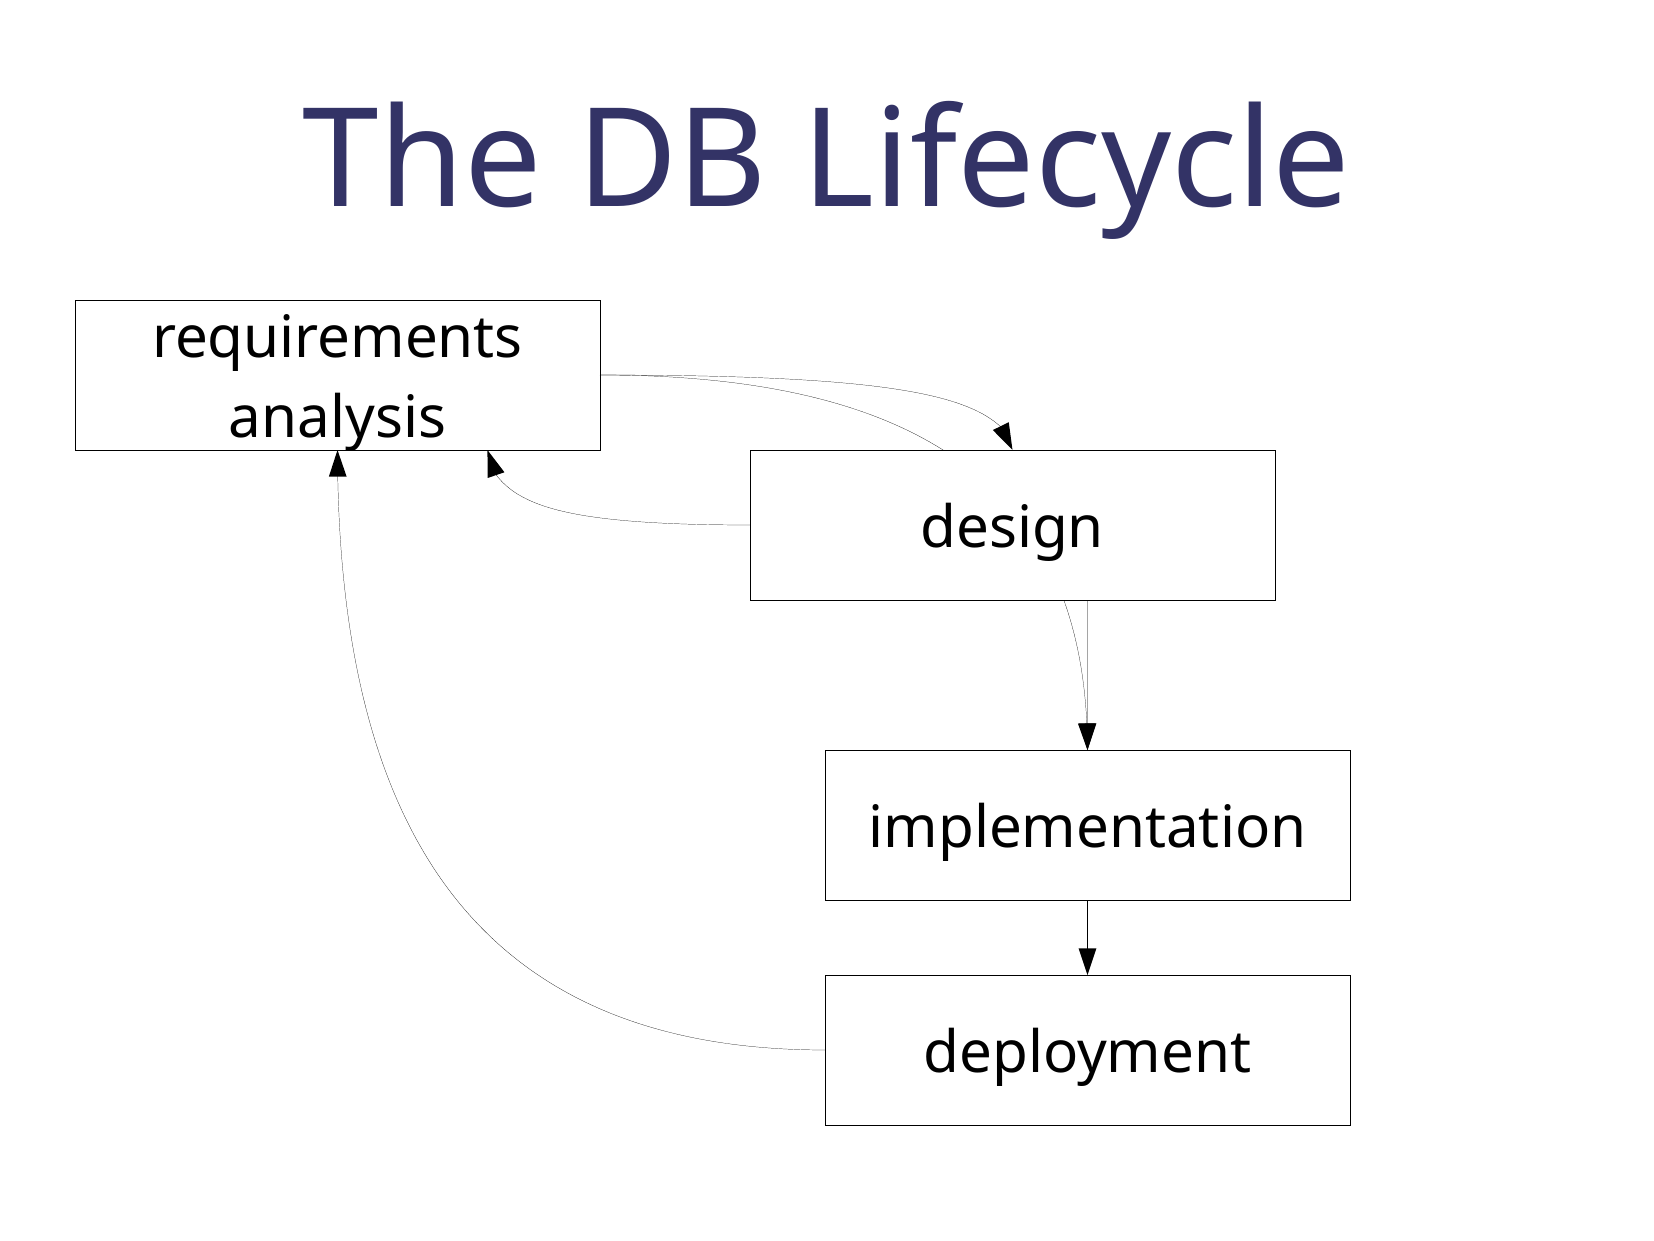

# The DB Lifecycle
requirements
analysis
design
implementation
deployment